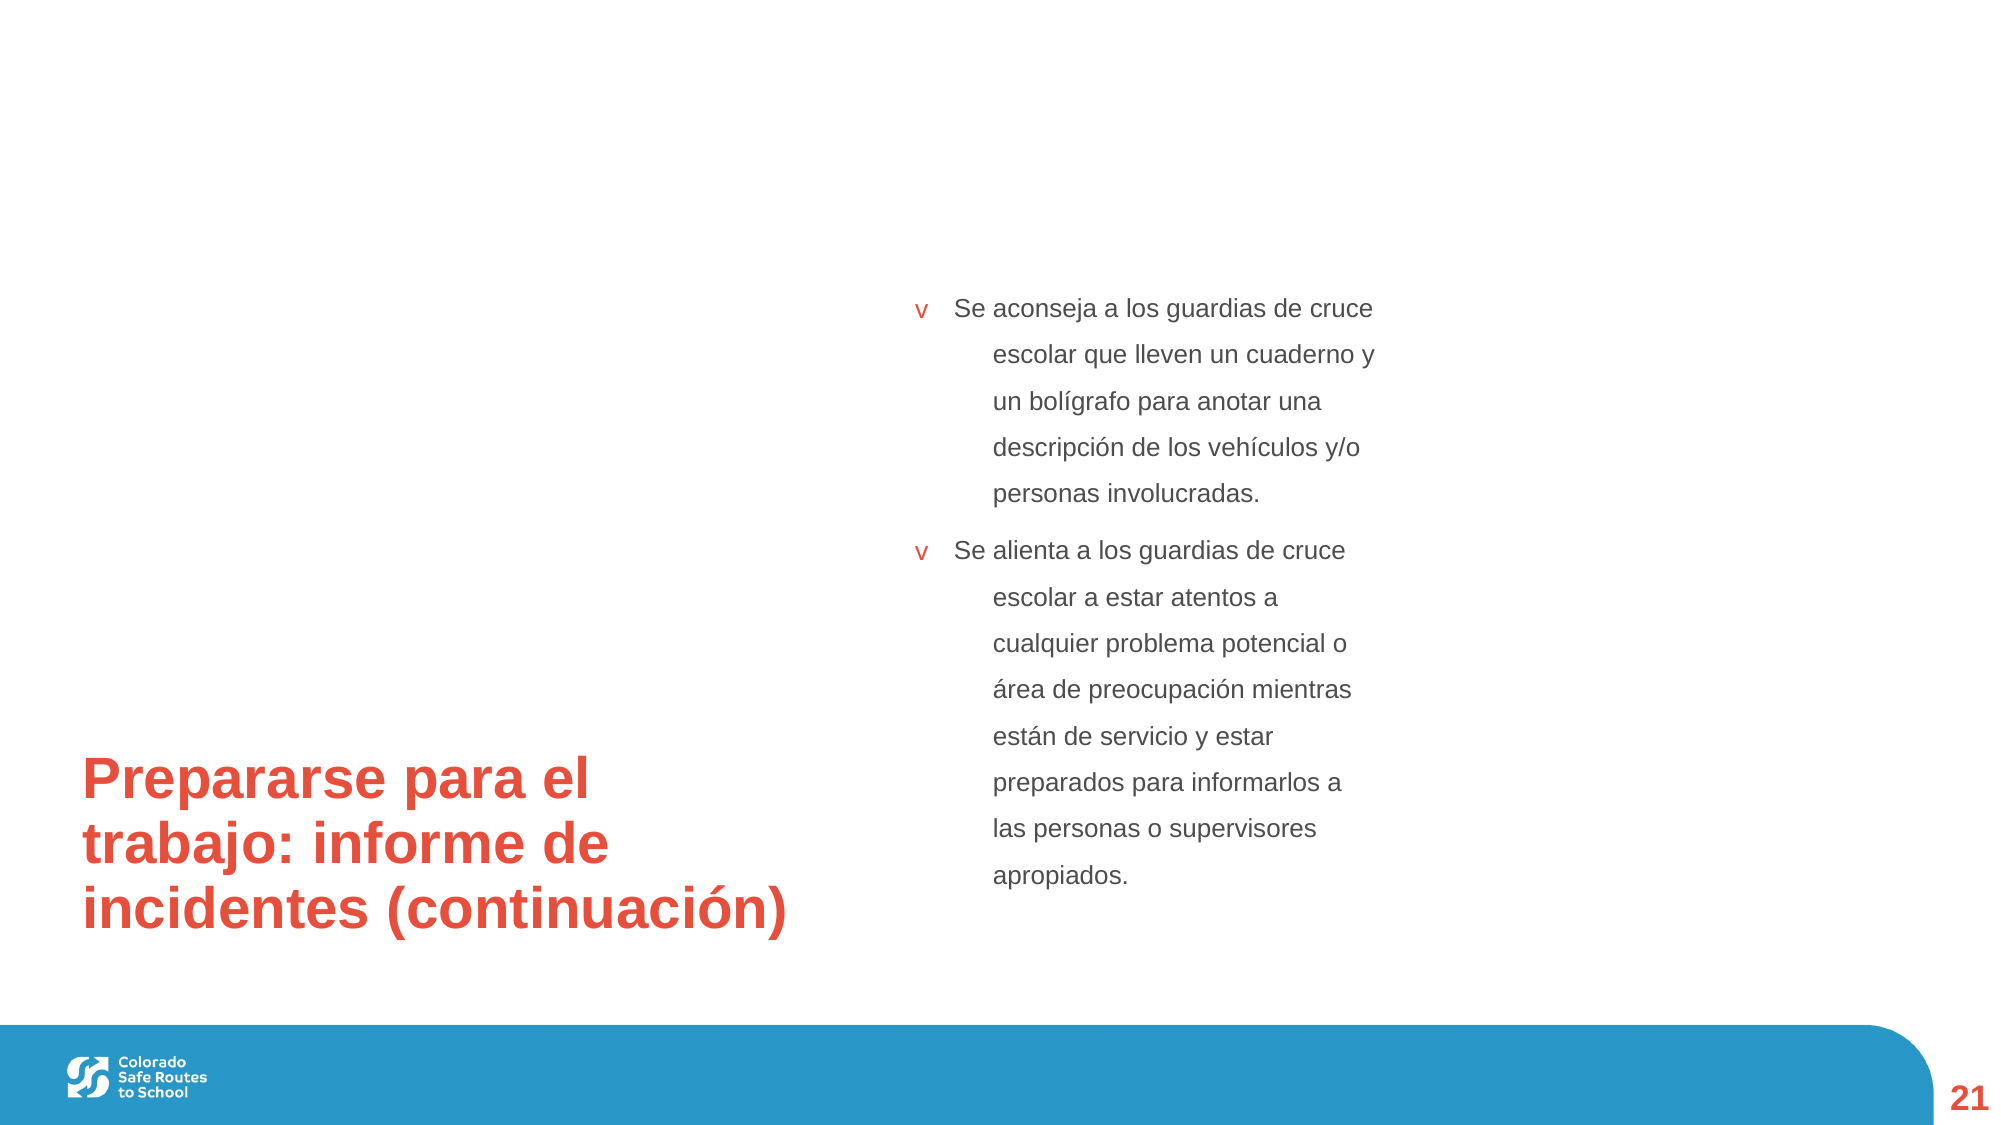

# Prepararse para el trabajo: informe de incidentes (continuación)
Se aconseja a los guardias de cruce escolar que lleven un cuaderno y un bolígrafo para anotar una descripción de los vehículos y/o personas involucradas.
Se alienta a los guardias de cruce escolar a estar atentos a cualquier problema potencial o área de preocupación mientras están de servicio y estar preparados para informarlos a las personas o supervisores apropiados.
21